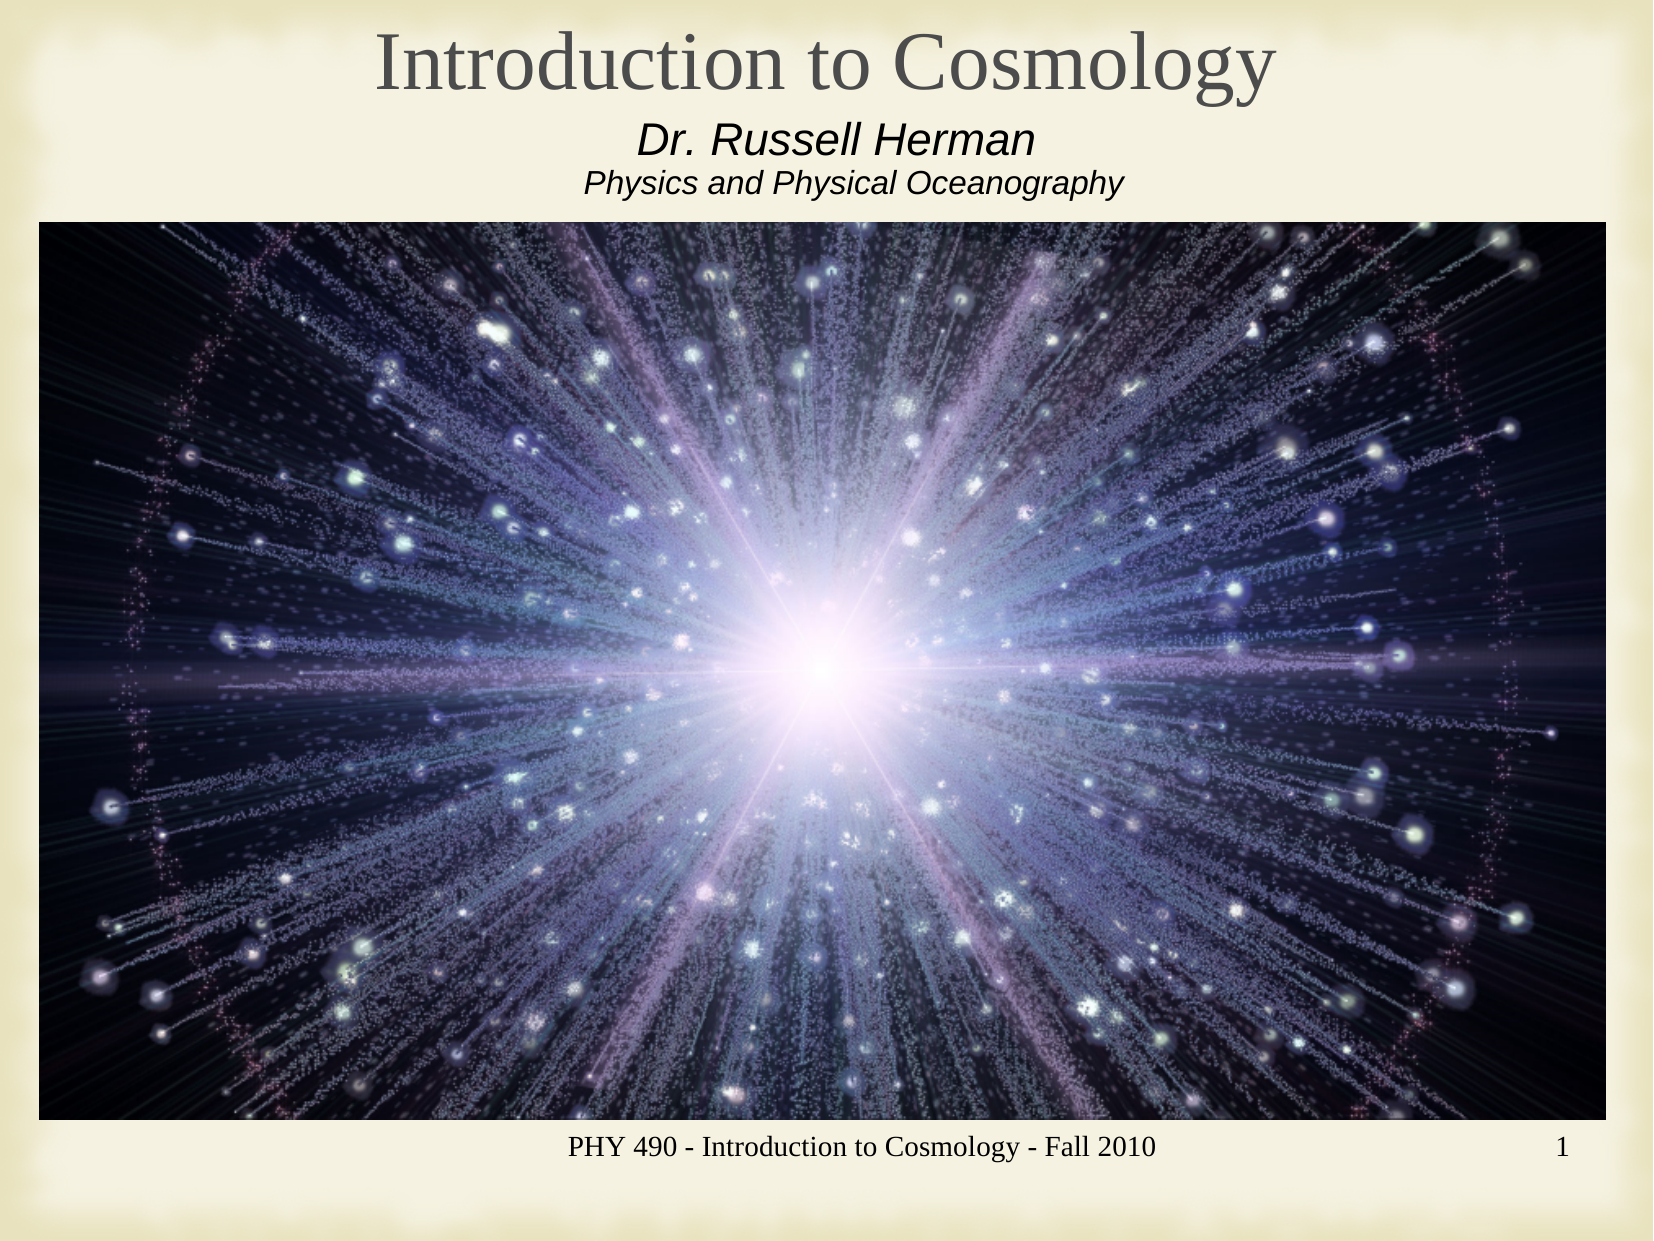

# Introduction to Cosmology
Dr. Russell Herman
Physics and Physical Oceanography
PHY 490 - Introduction to Cosmology - Fall 2010
1